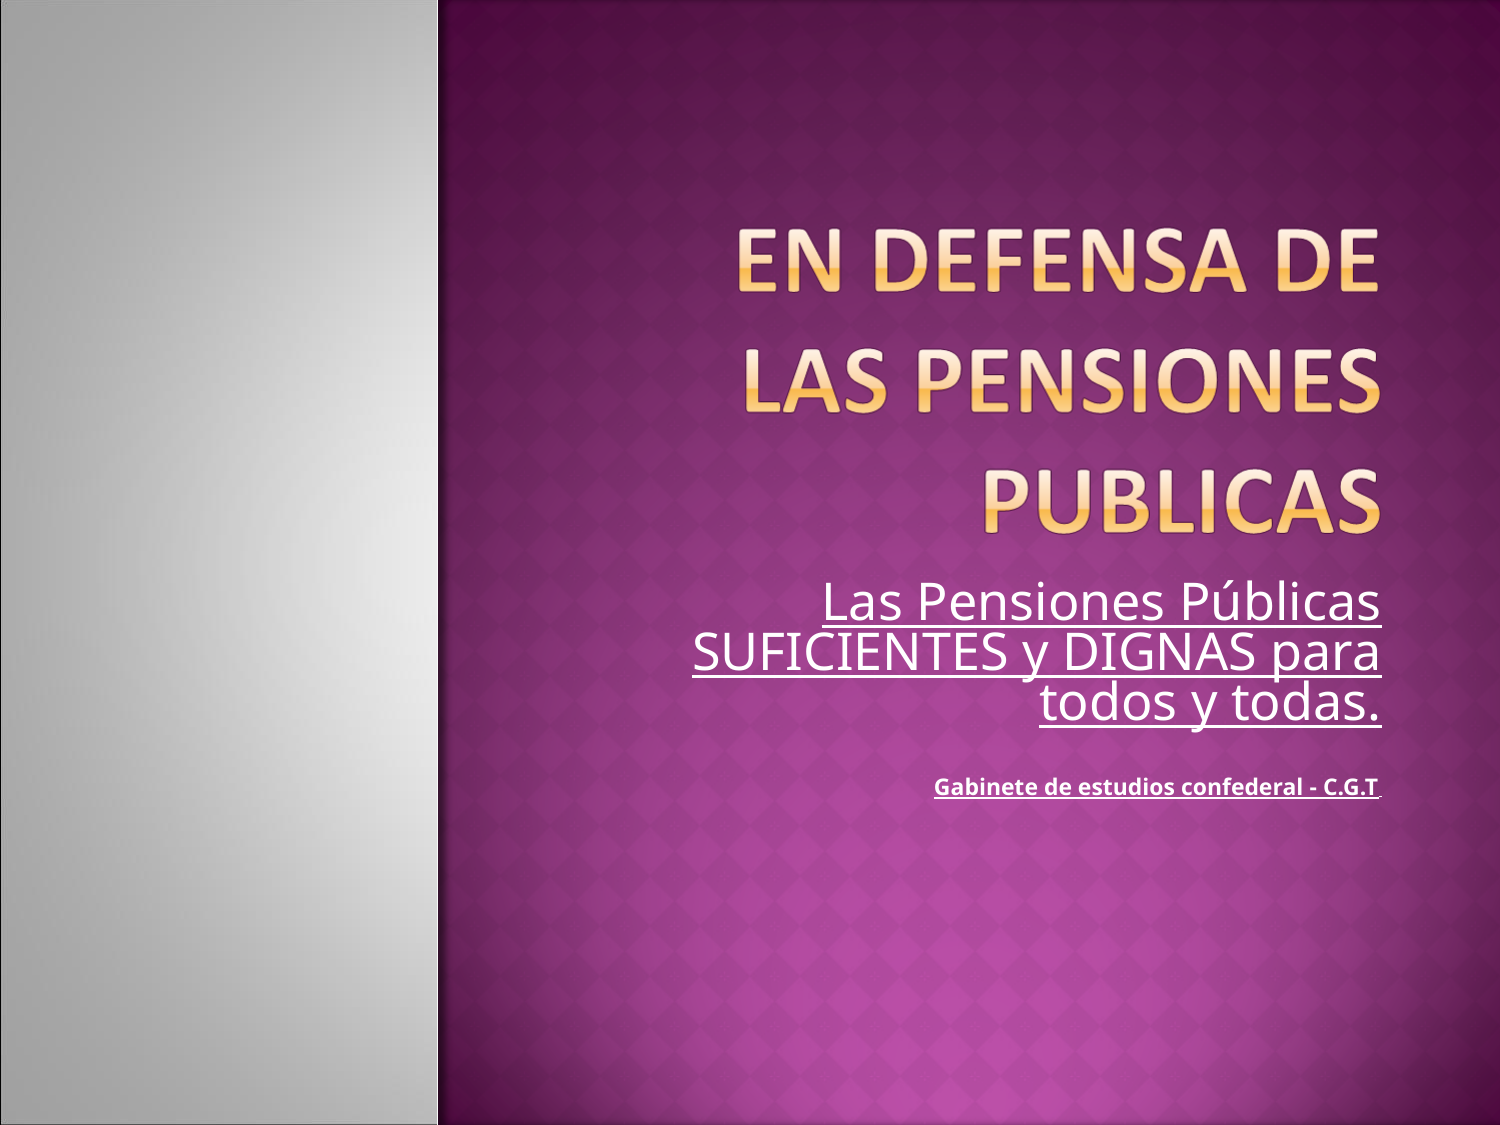

Las Pensiones Públicas SUFICIENTES y DIGNAS para todos y todas.
Gabinete de estudios confederal - C.G.T